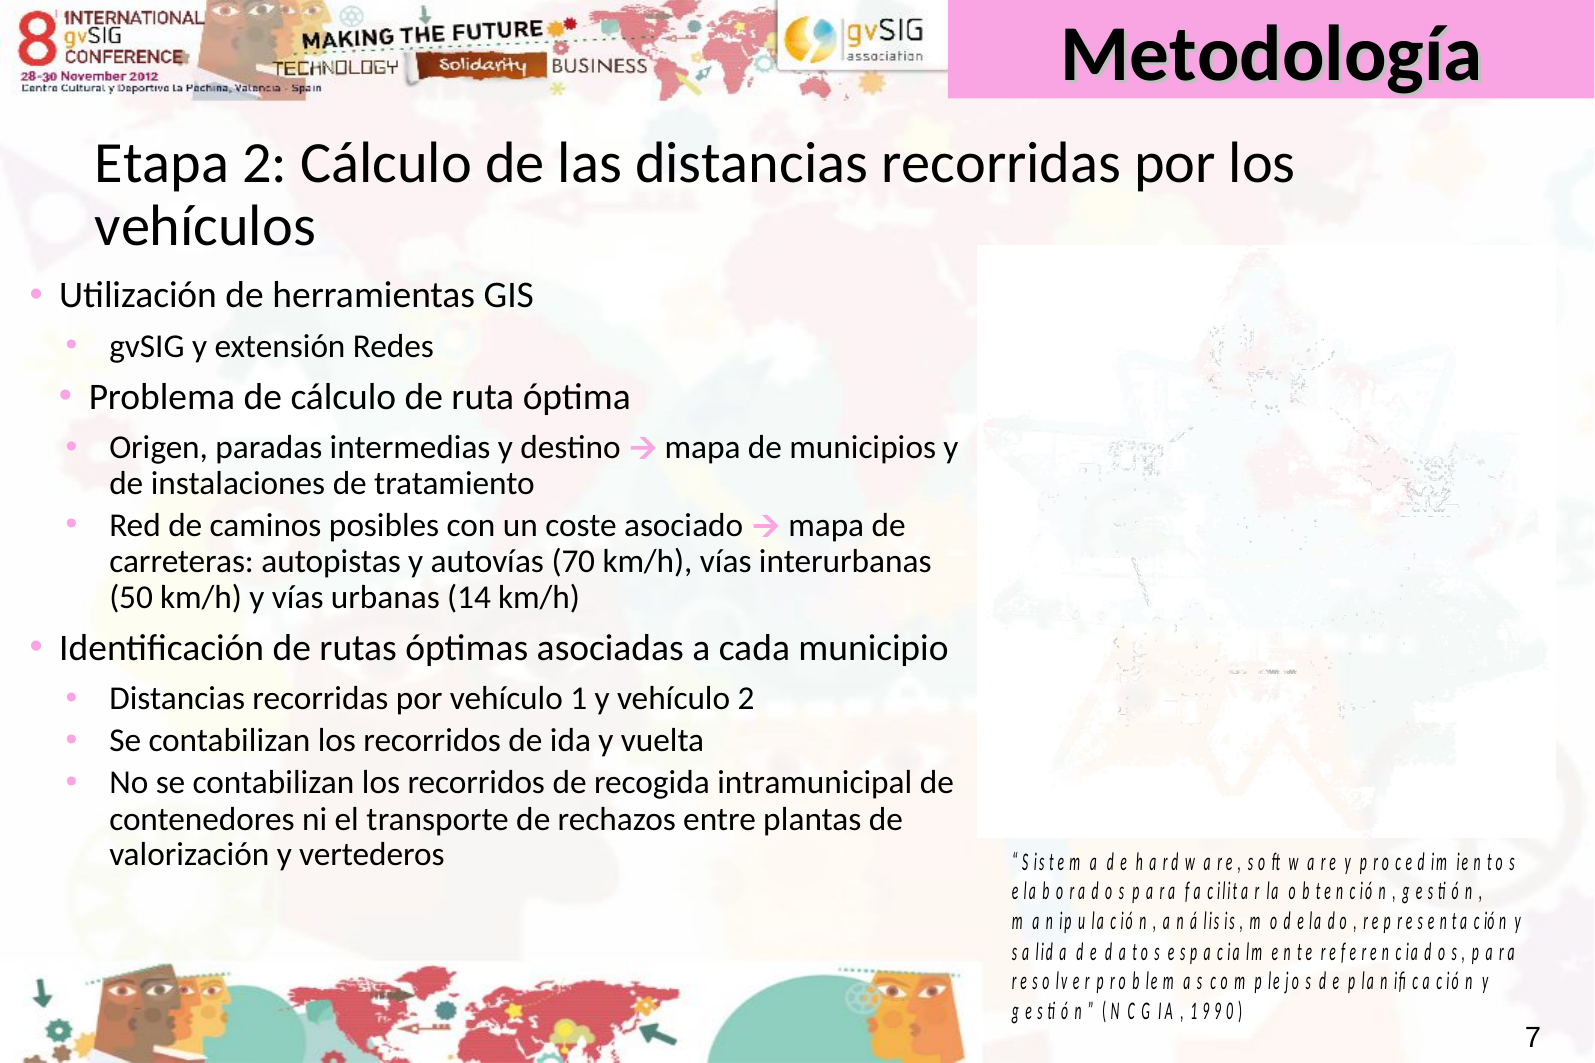

Metodología
# Etapa 2: Cálculo de las distancias recorridas por los vehículos
Utilización de herramientas GIS
gvSIG y extensión Redes
Problema de cálculo de ruta óptima
Origen, paradas intermedias y destino  mapa de municipios y de instalaciones de tratamiento
Red de caminos posibles con un coste asociado  mapa de carreteras: autopistas y autovías (70 km/h), vías interurbanas (50 km/h) y vías urbanas (14 km/h)
Identificación de rutas óptimas asociadas a cada municipio
Distancias recorridas por vehículo 1 y vehículo 2
Se contabilizan los recorridos de ida y vuelta
No se contabilizan los recorridos de recogida intramunicipal de contenedores ni el transporte de rechazos entre plantas de valorización y vertederos